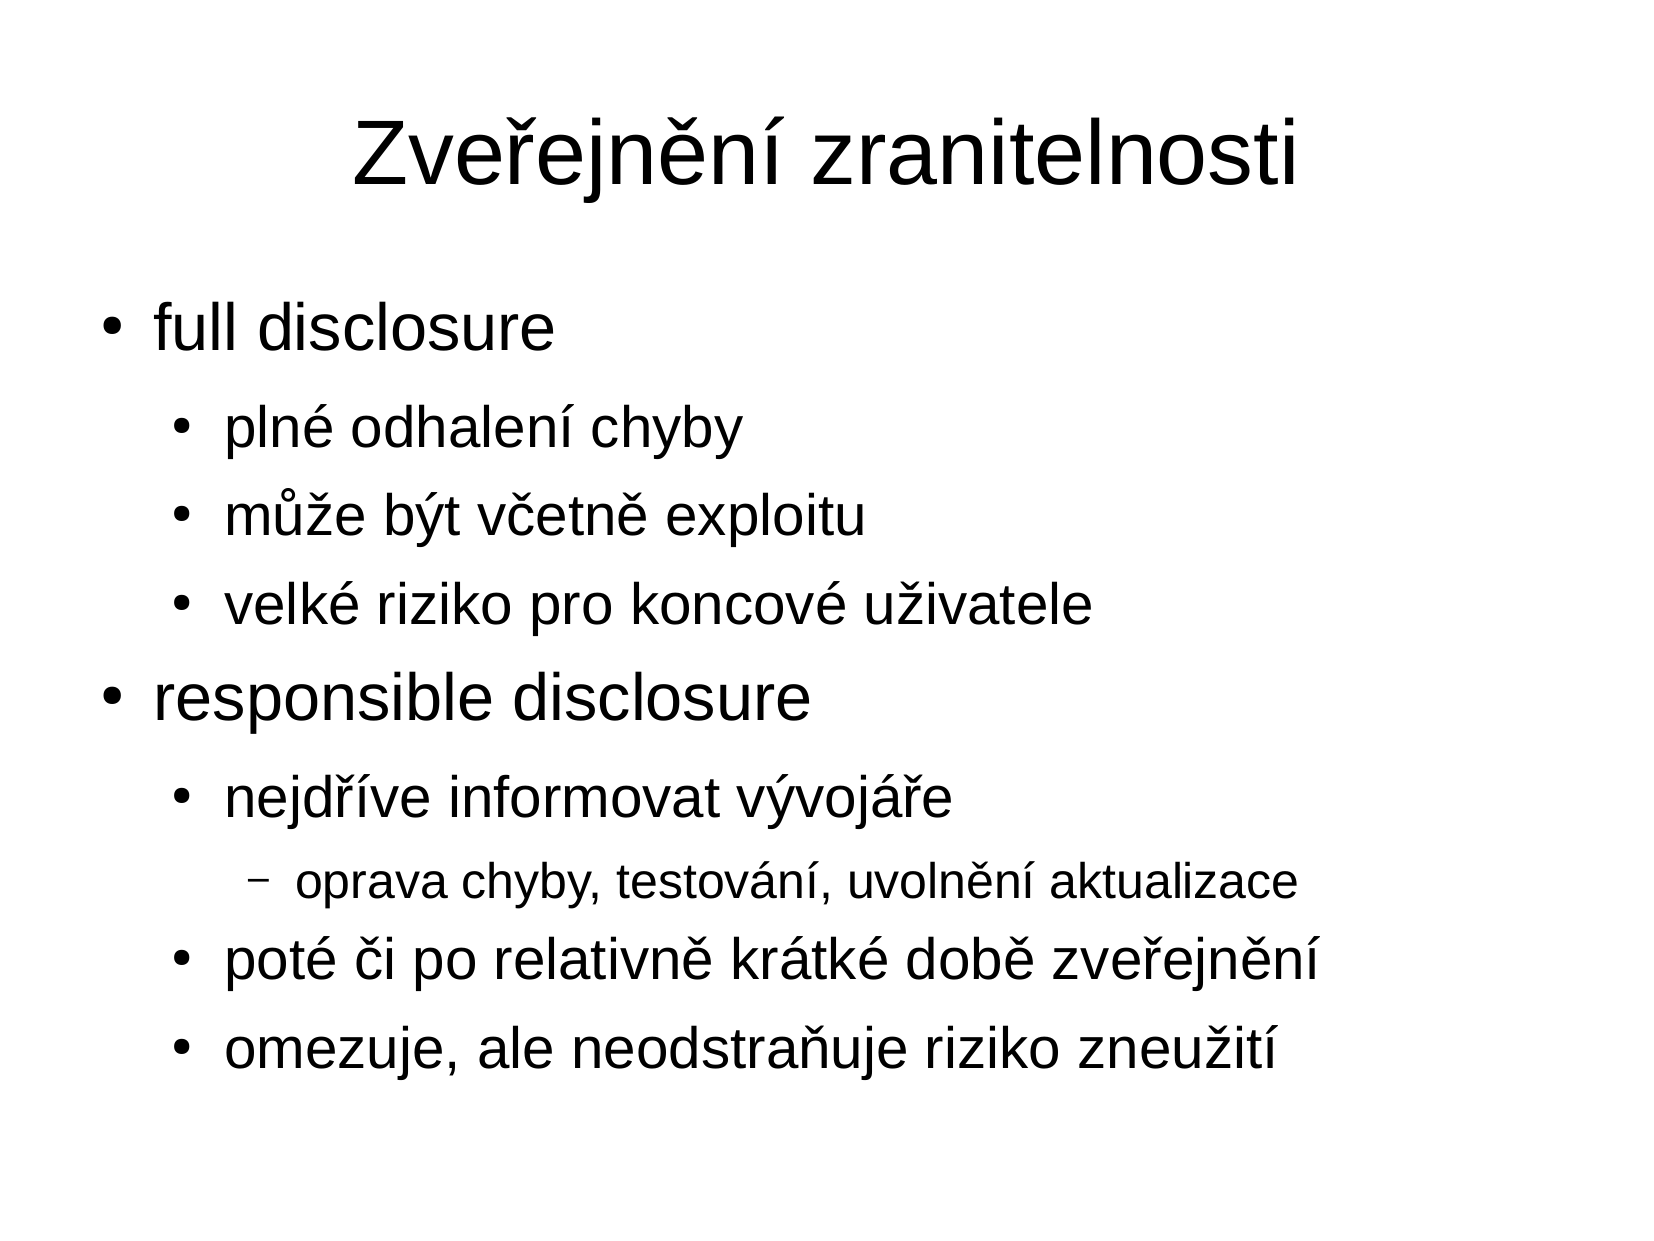

# Zveřejnění zranitelnosti
full disclosure
plné odhalení chyby
může být včetně exploitu
velké riziko pro koncové uživatele
responsible disclosure
nejdříve informovat vývojáře
oprava chyby, testování, uvolnění aktualizace
poté či po relativně krátké době zveřejnění
omezuje, ale neodstraňuje riziko zneužití